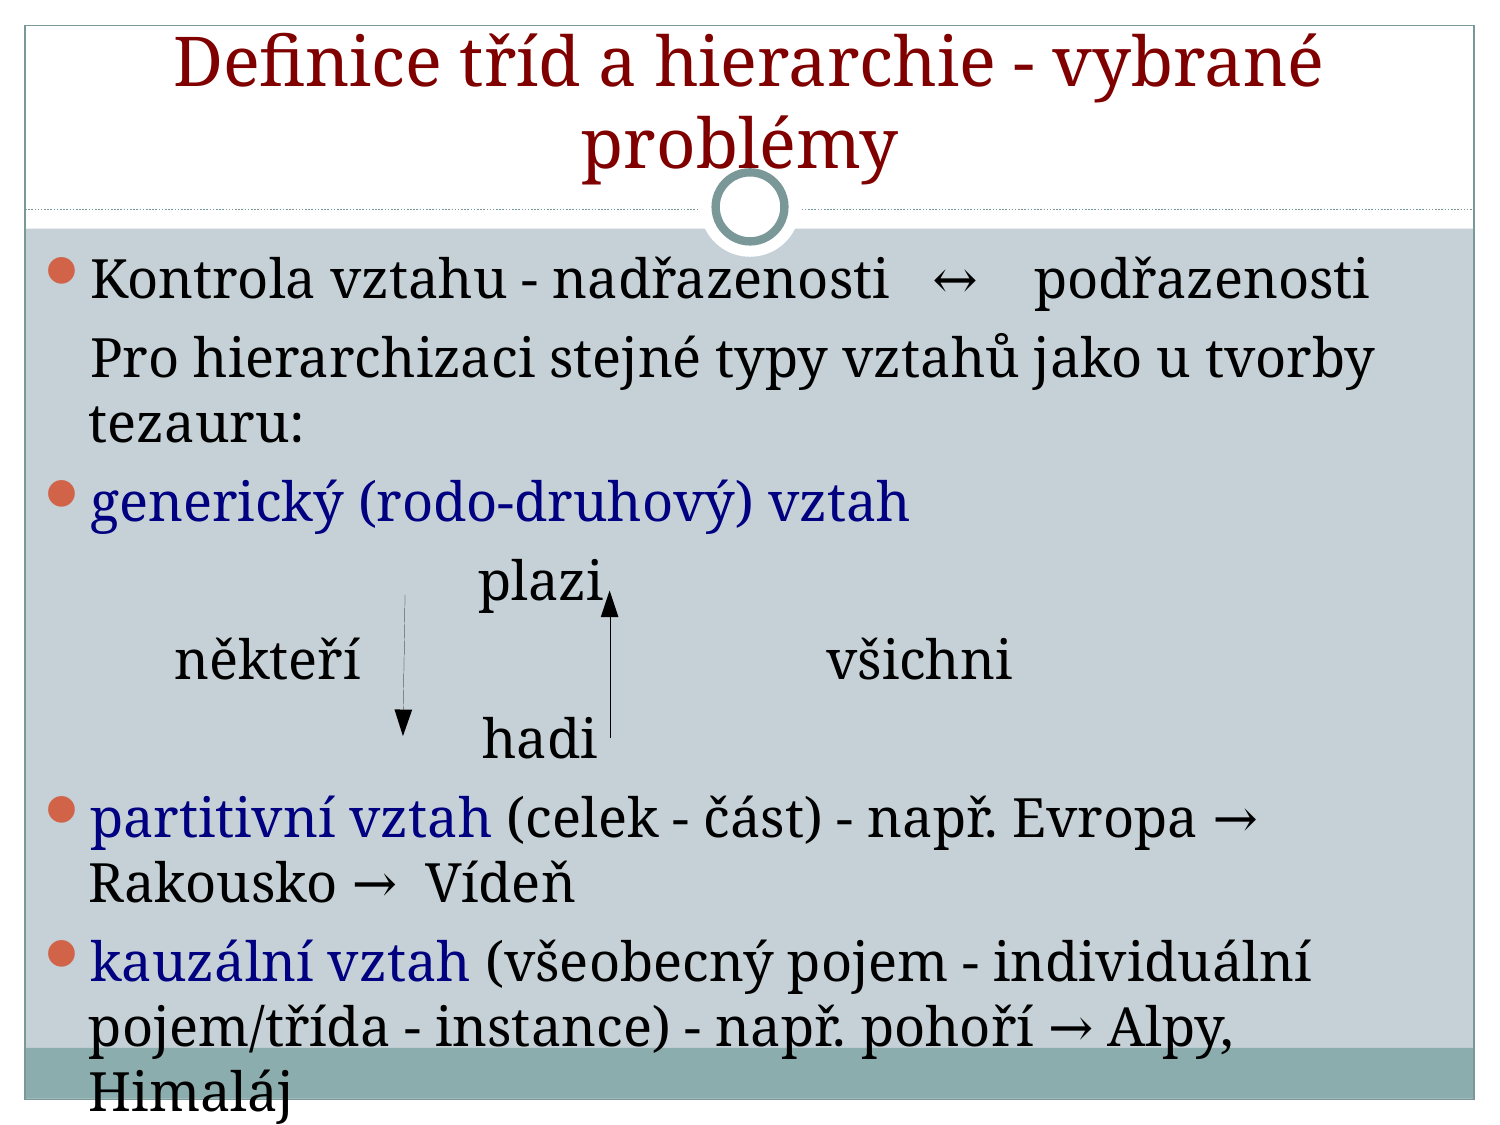

# Definice tříd a hierarchie - vybrané problémy
Kontrola vztahu - nadřazenosti ↔ podřazenosti
Pro hierarchizaci stejné typy vztahů jako u tvorby tezauru:
generický (rodo-druhový) vztah
 plazi
 někteří		 všichni
 hadi
partitivní vztah (celek - část) - např. Evropa → Rakousko → Vídeň
kauzální vztah (všeobecný pojem - individuální pojem/třída - instance) - např. pohoří → Alpy, Himaláj